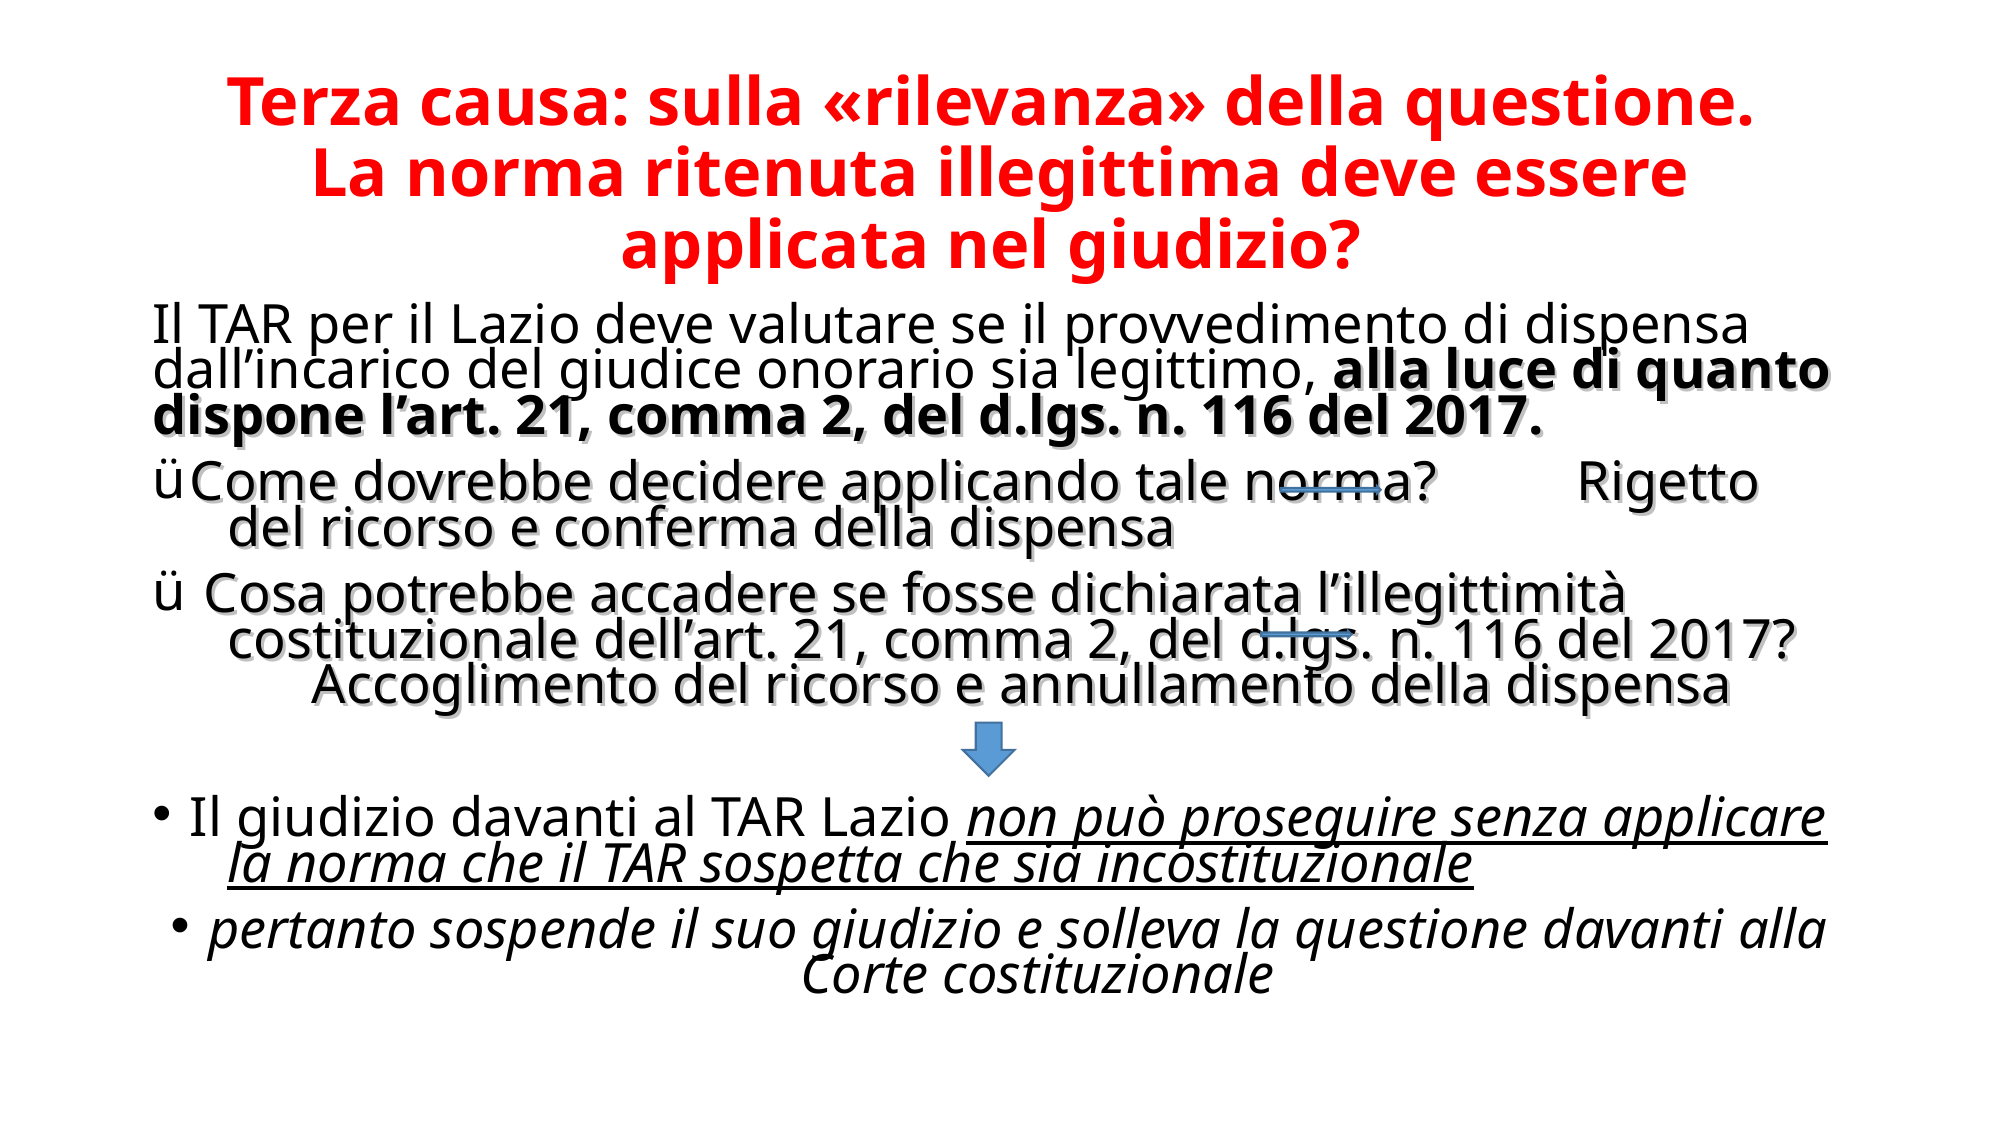

# Terza causa: sulla «rilevanza» della questione. La norma ritenuta illegittima deve essere applicata nel giudizio?
Il TAR per il Lazio deve valutare se il provvedimento di dispensa dall’incarico del giudice onorario sia legittimo, alla luce di quanto dispone l’art. 21, comma 2, del d.lgs. n. 116 del 2017.
Come dovrebbe decidere applicando tale norma? Rigetto del ricorso e conferma della dispensa
 Cosa potrebbe accadere se fosse dichiarata l’illegittimità costituzionale dell’art. 21, comma 2, del d.lgs. n. 116 del 2017? Accoglimento del ricorso e annullamento della dispensa
Il giudizio davanti al TAR Lazio non può proseguire senza applicare la norma che il TAR sospetta che sia incostituzionale
pertanto sospende il suo giudizio e solleva la questione davanti alla Corte costituzionale